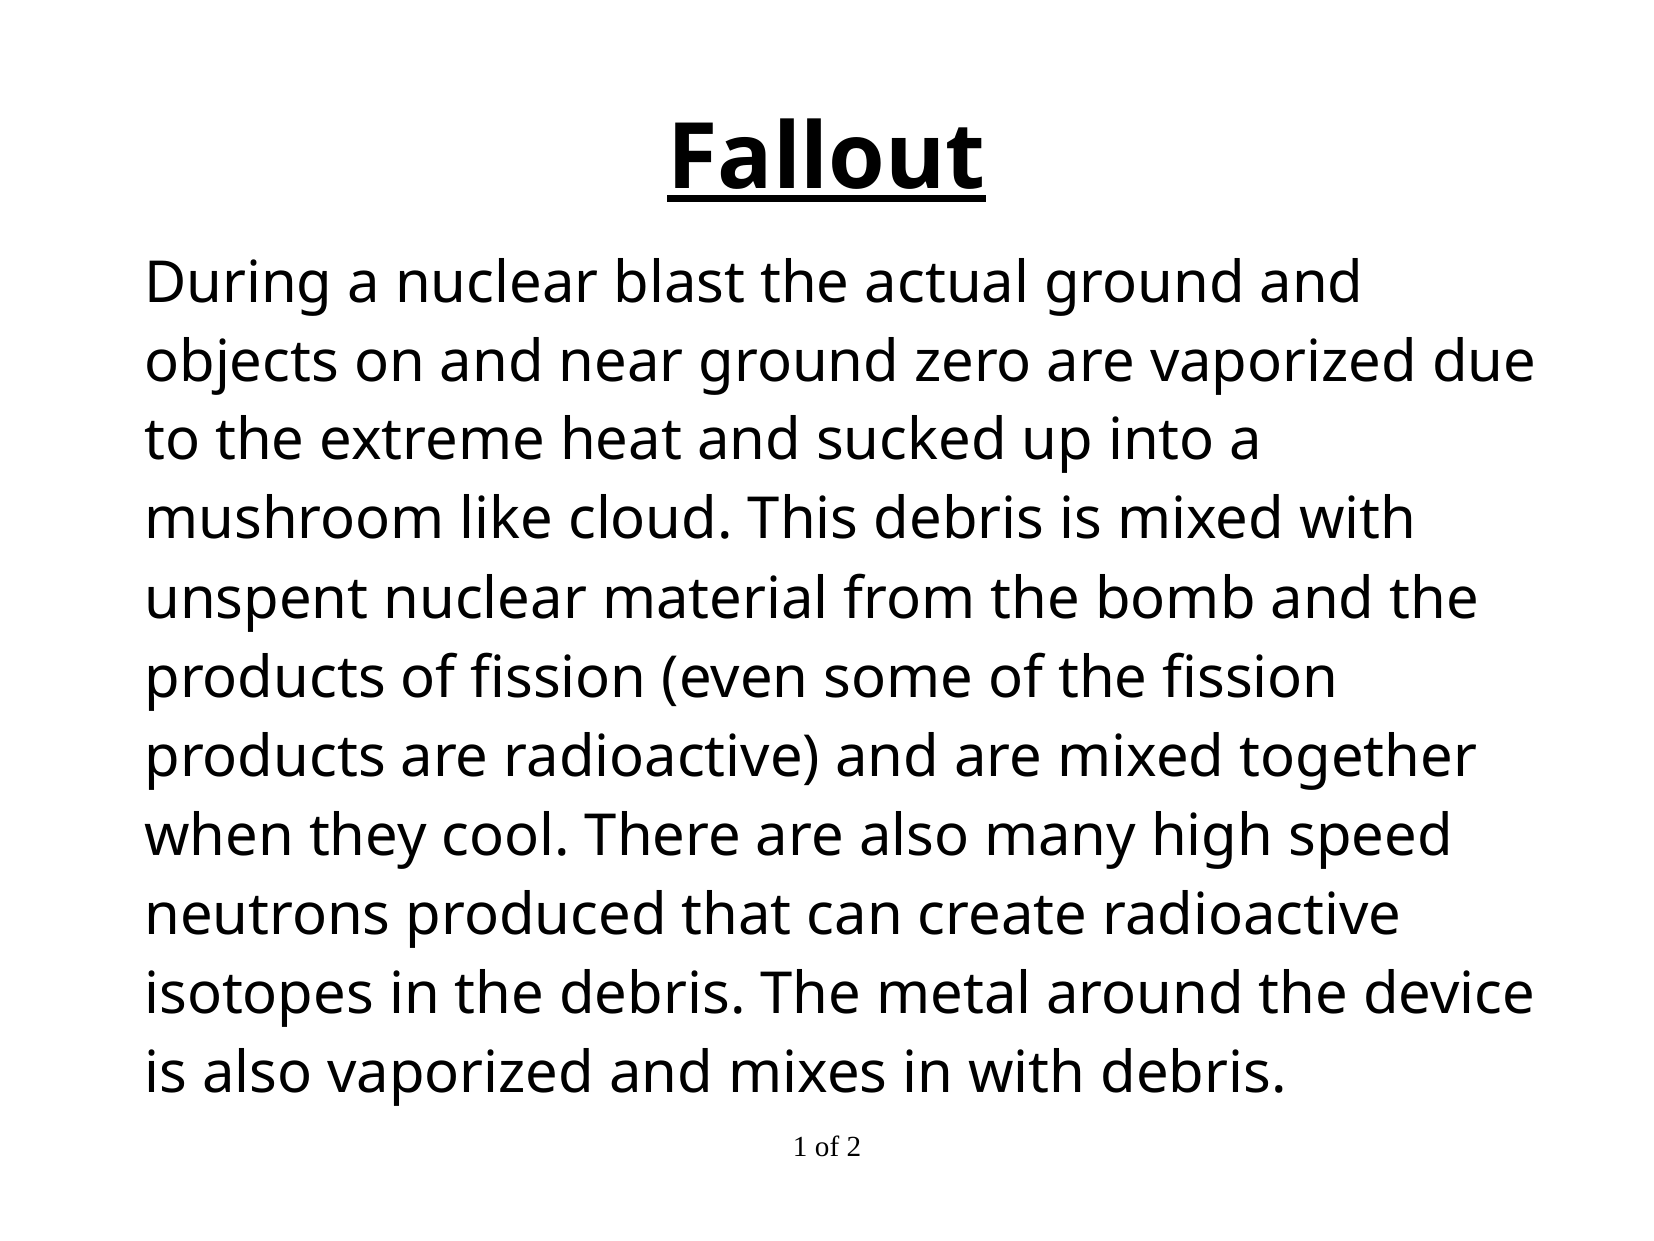

# Fallout
During a nuclear blast the actual ground and objects on and near ground zero are vaporized due to the extreme heat and sucked up into a mushroom like cloud. This debris is mixed with unspent nuclear material from the bomb and the products of fission (even some of the fission products are radioactive) and are mixed together when they cool. There are also many high speed neutrons produced that can create radioactive isotopes in the debris. The metal around the device is also vaporized and mixes in with debris.
1 of 2